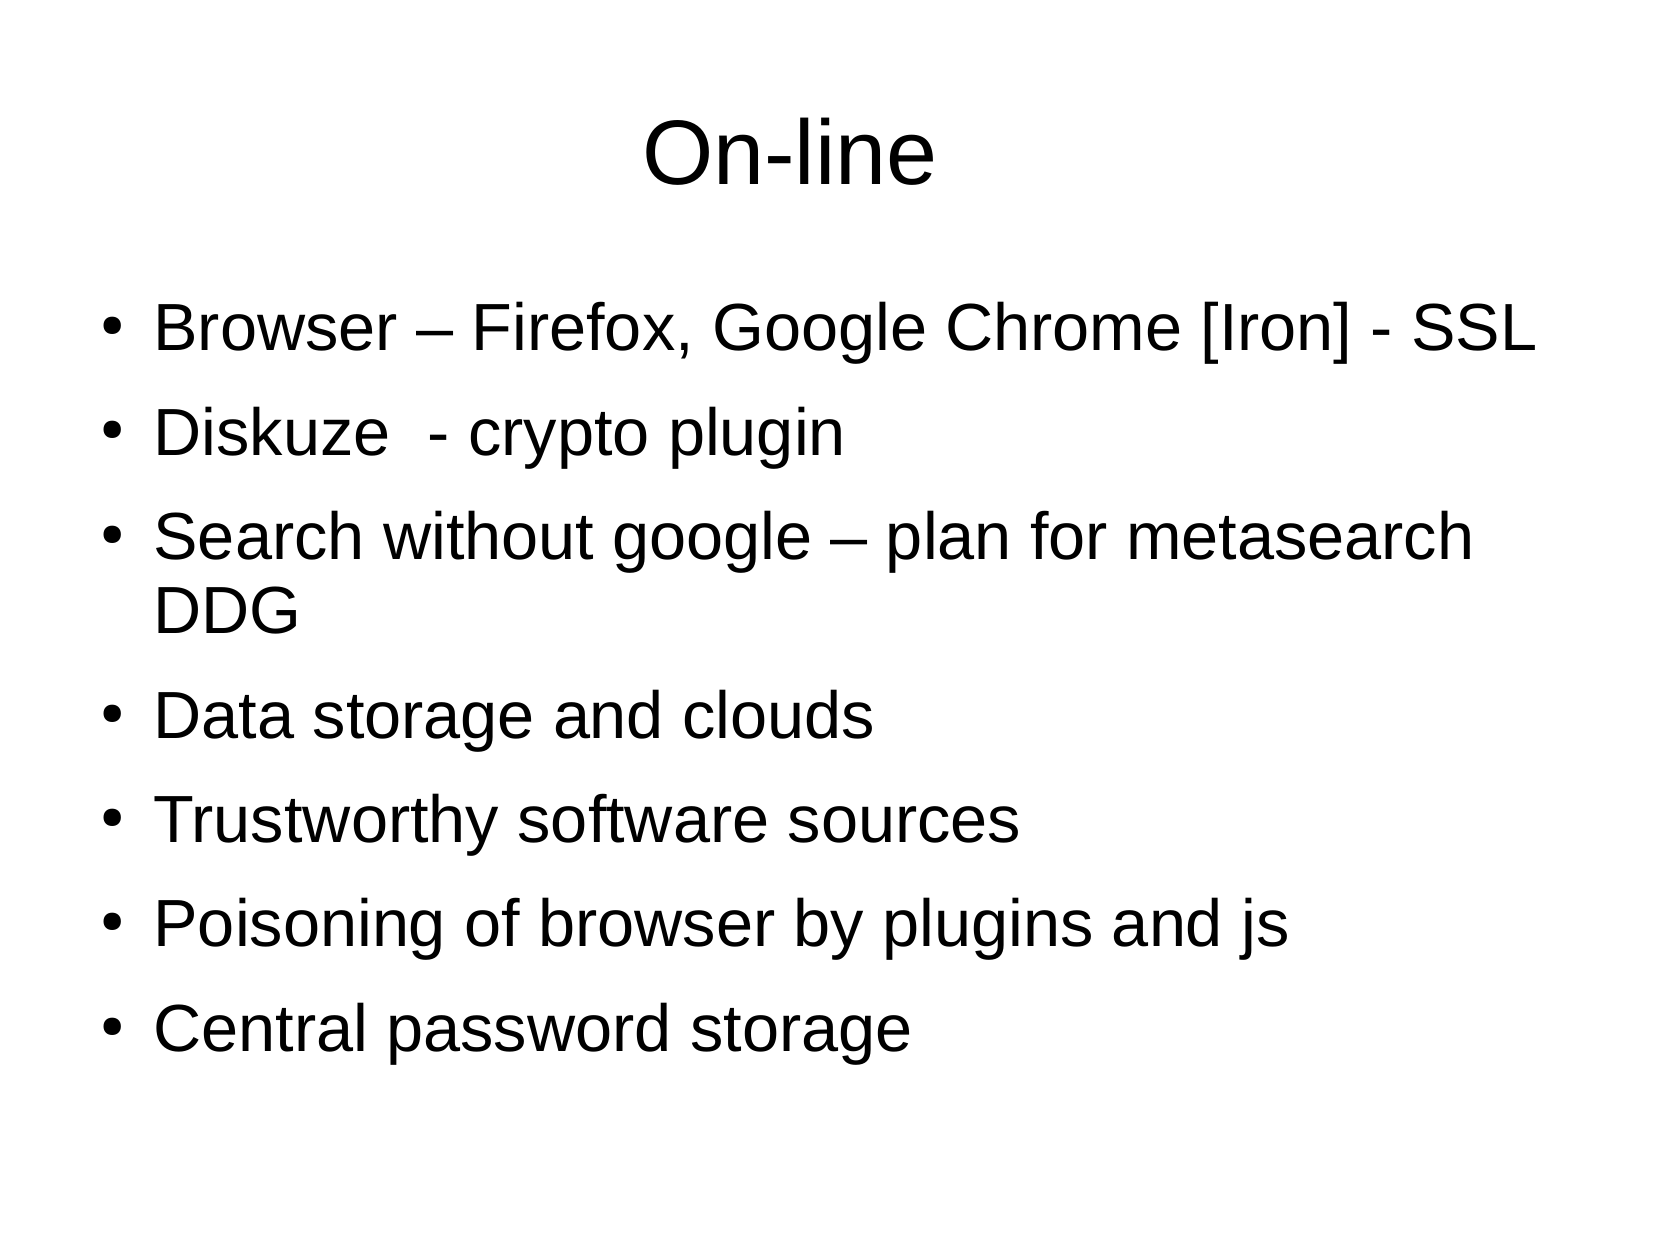

# On-line
Browser – Firefox, Google Chrome [Iron] - SSL
Diskuze - crypto plugin
Search without google – plan for metasearch DDG
Data storage and clouds
Trustworthy software sources
Poisoning of browser by plugins and js
Central password storage